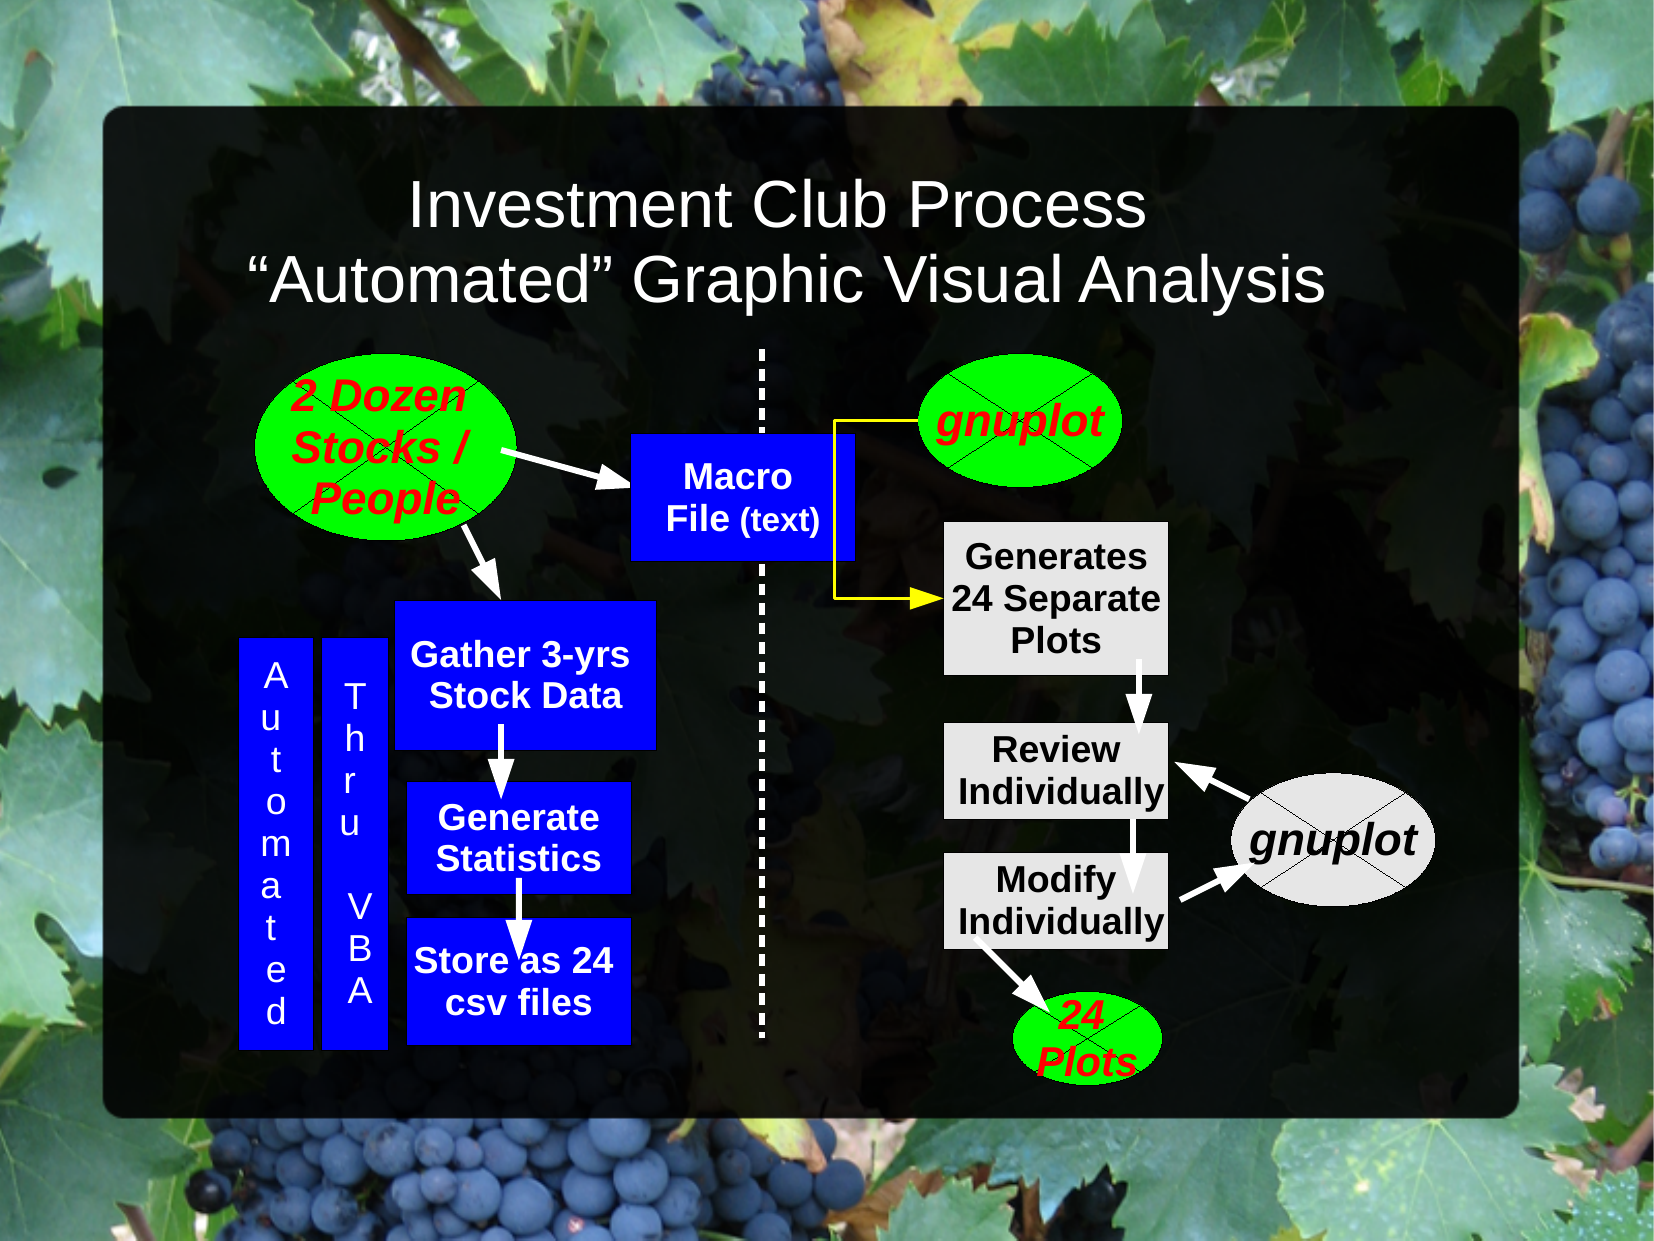

# Investment Club Process “Automated” Graphic Visual Analysis
2 Dozen
Stocks /
People
gnuplot
Macro
File (text)
Generates
24 Separate
Plots
Gather 3-yrs
Stock Data
Au t oma t e d
T h r u
 V
 B
 A
Review
 Individually
gnuplot
Generate
Statistics
Modify
 Individually
Store as 24
csv files
24
Plots